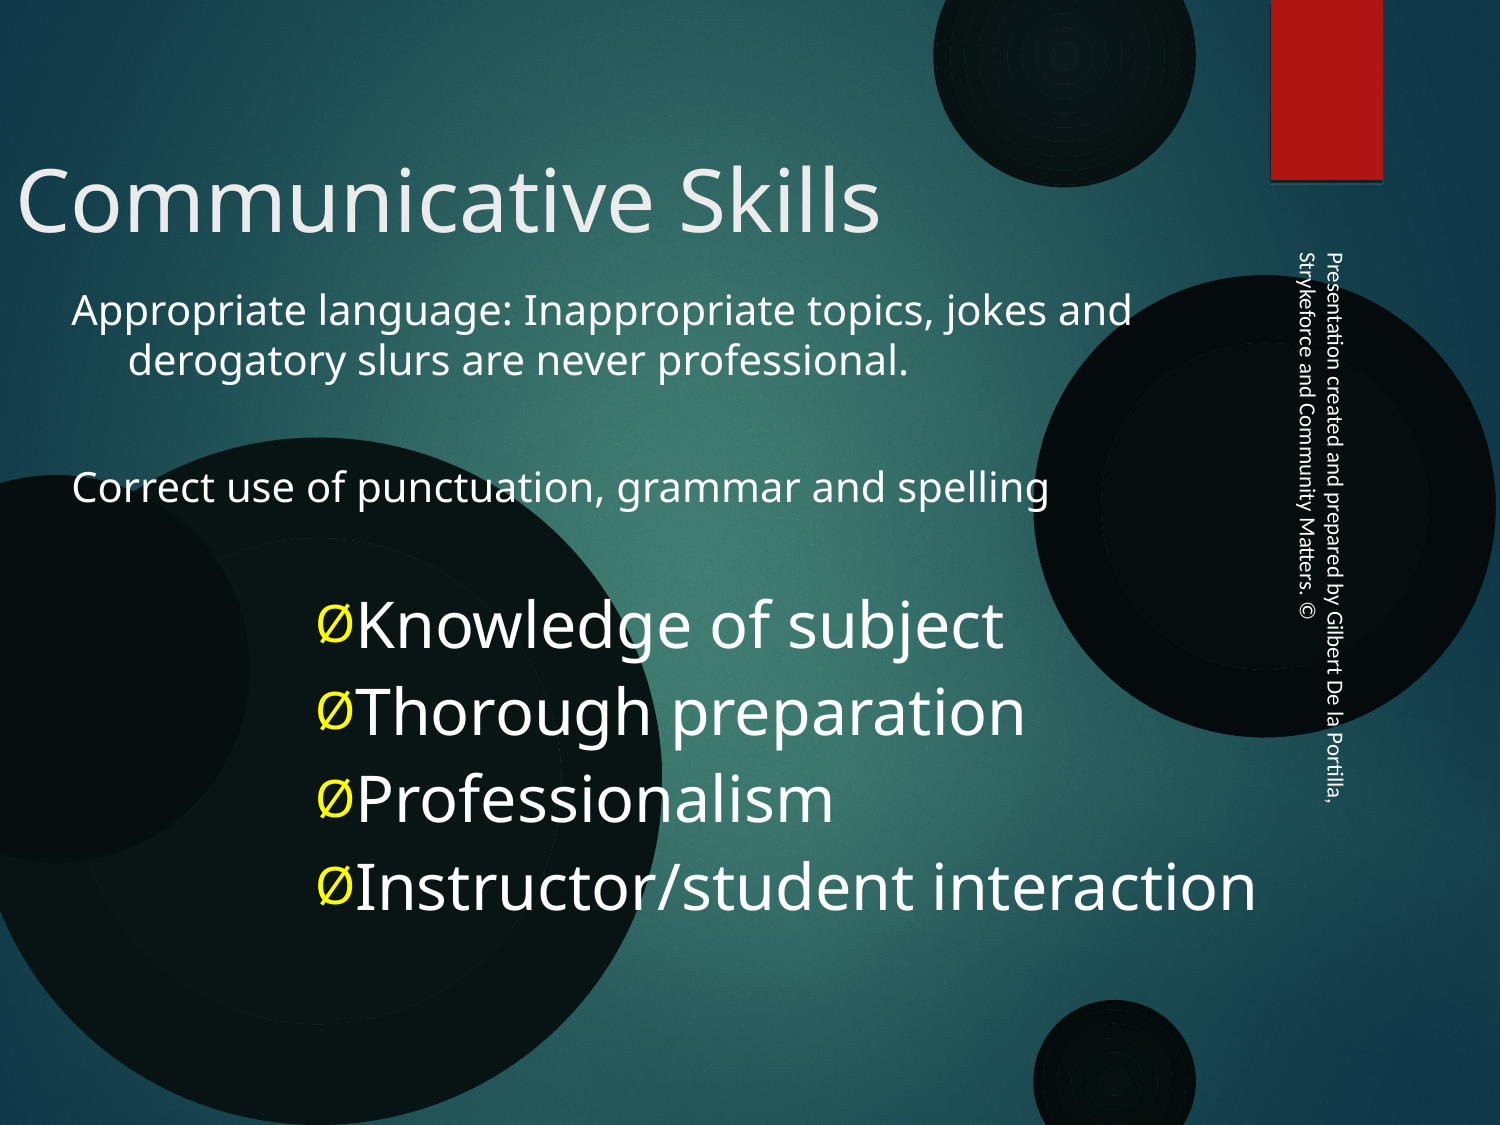

# Communicative Skills
Appropriate language: Inappropriate topics, jokes and derogatory slurs are never professional.
Correct use of punctuation, grammar and spelling
Knowledge of subject
Thorough preparation
Professionalism
Instructor/student interaction
Presentation created and prepared by Gilbert De la Portilla, Strykeforce and Community Matters. ©